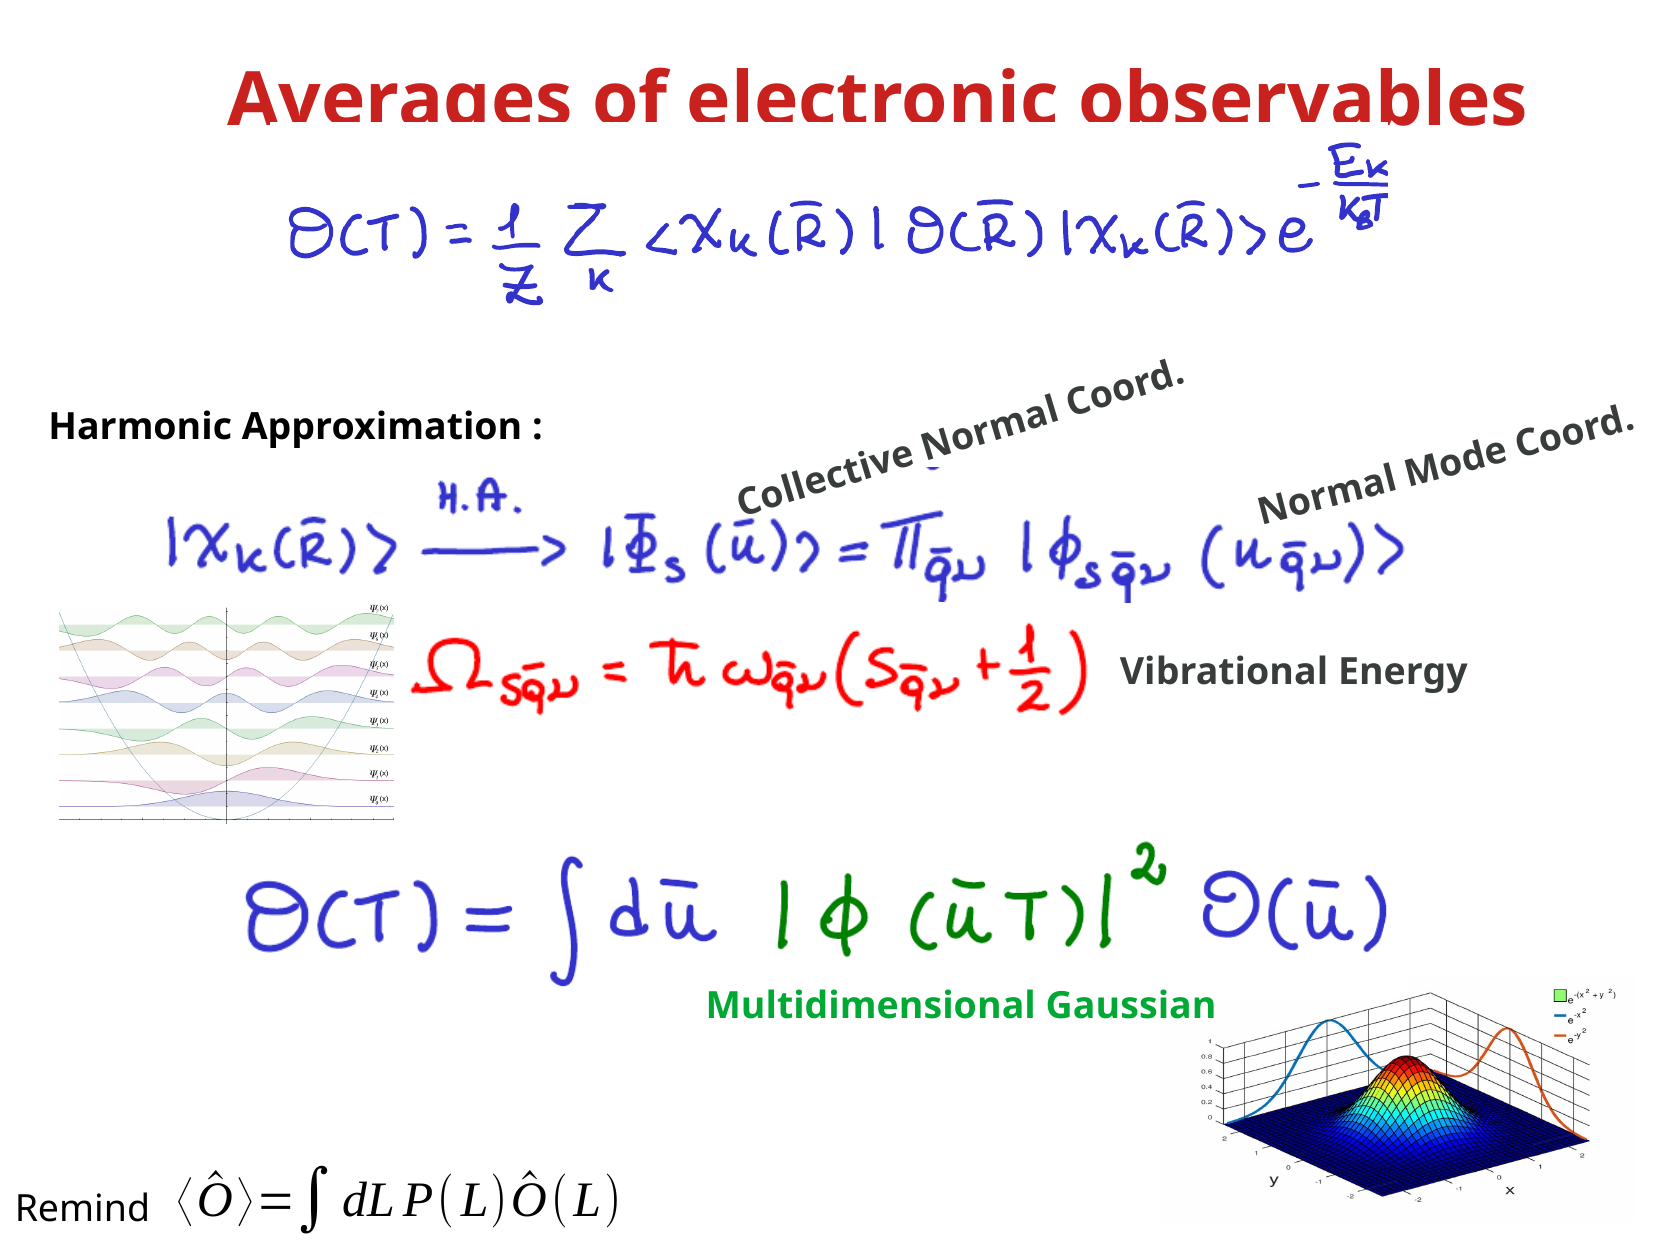

Averages of electronic observables
Harmonic Approximation :
Collective Normal Coord.
Normal Mode Coord.
Vibrational Energy
Multidimensional Gaussian
Remind